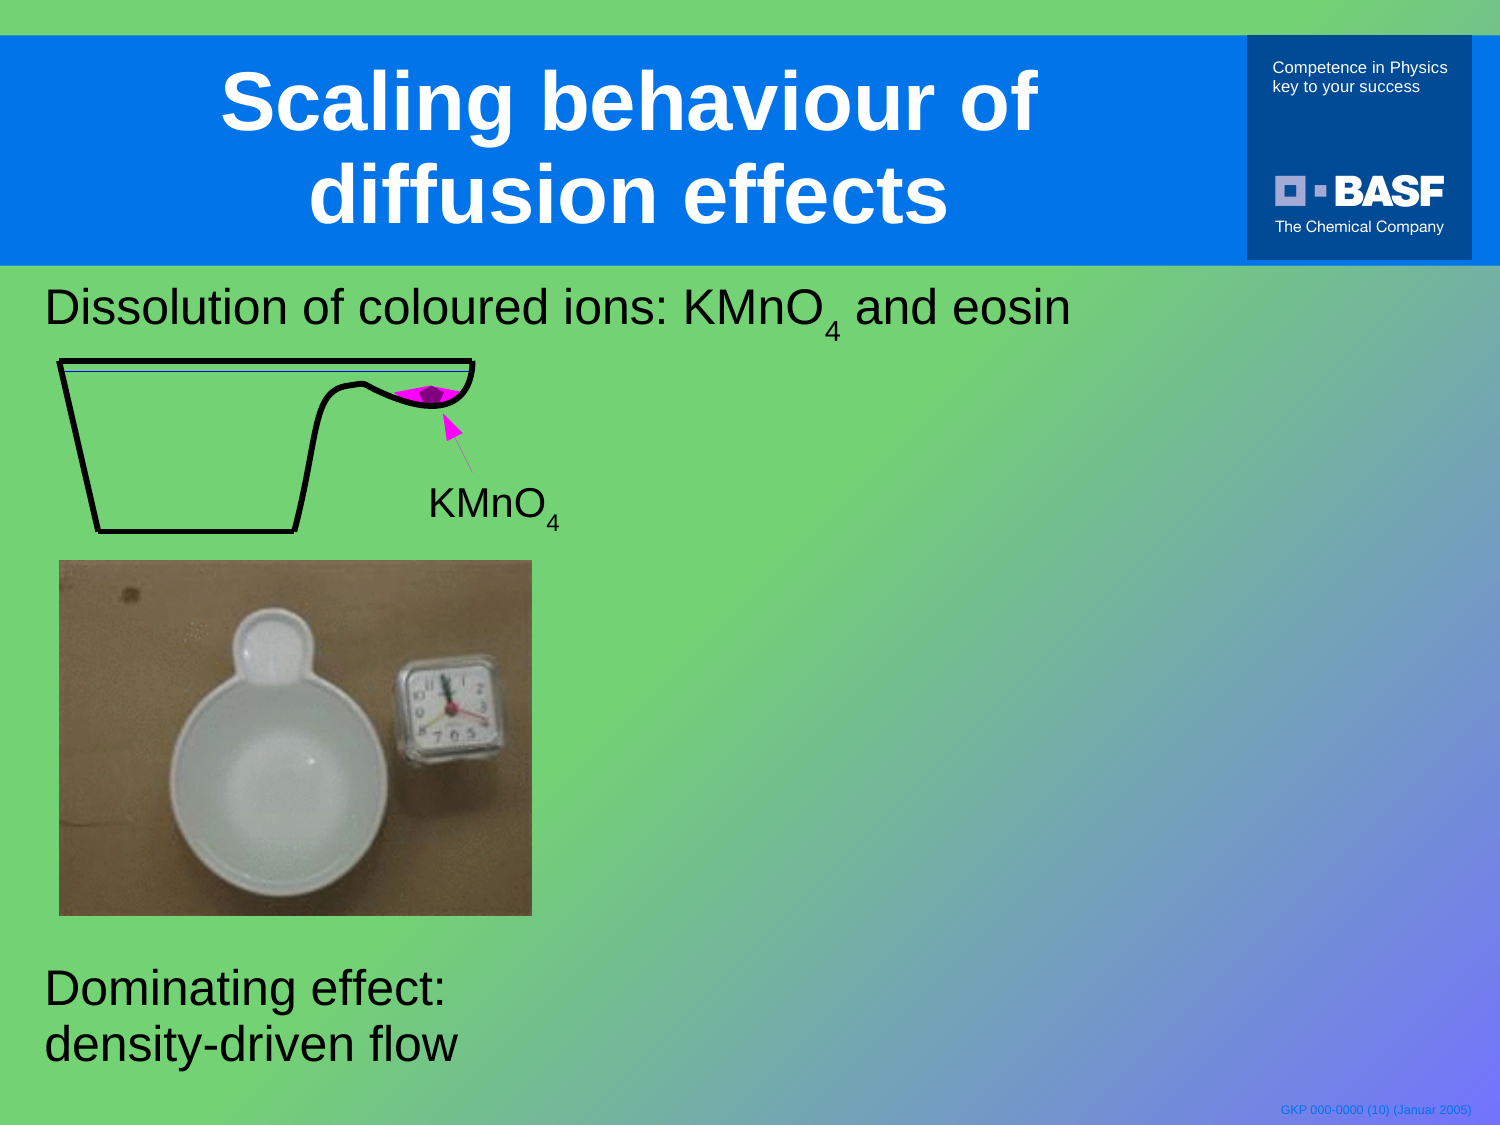

# Scaling behaviour of diffusion effects
Dissolution of coloured ions: KMnO4 and eosin
Dominating effect:
density-driven flow
KMnO4